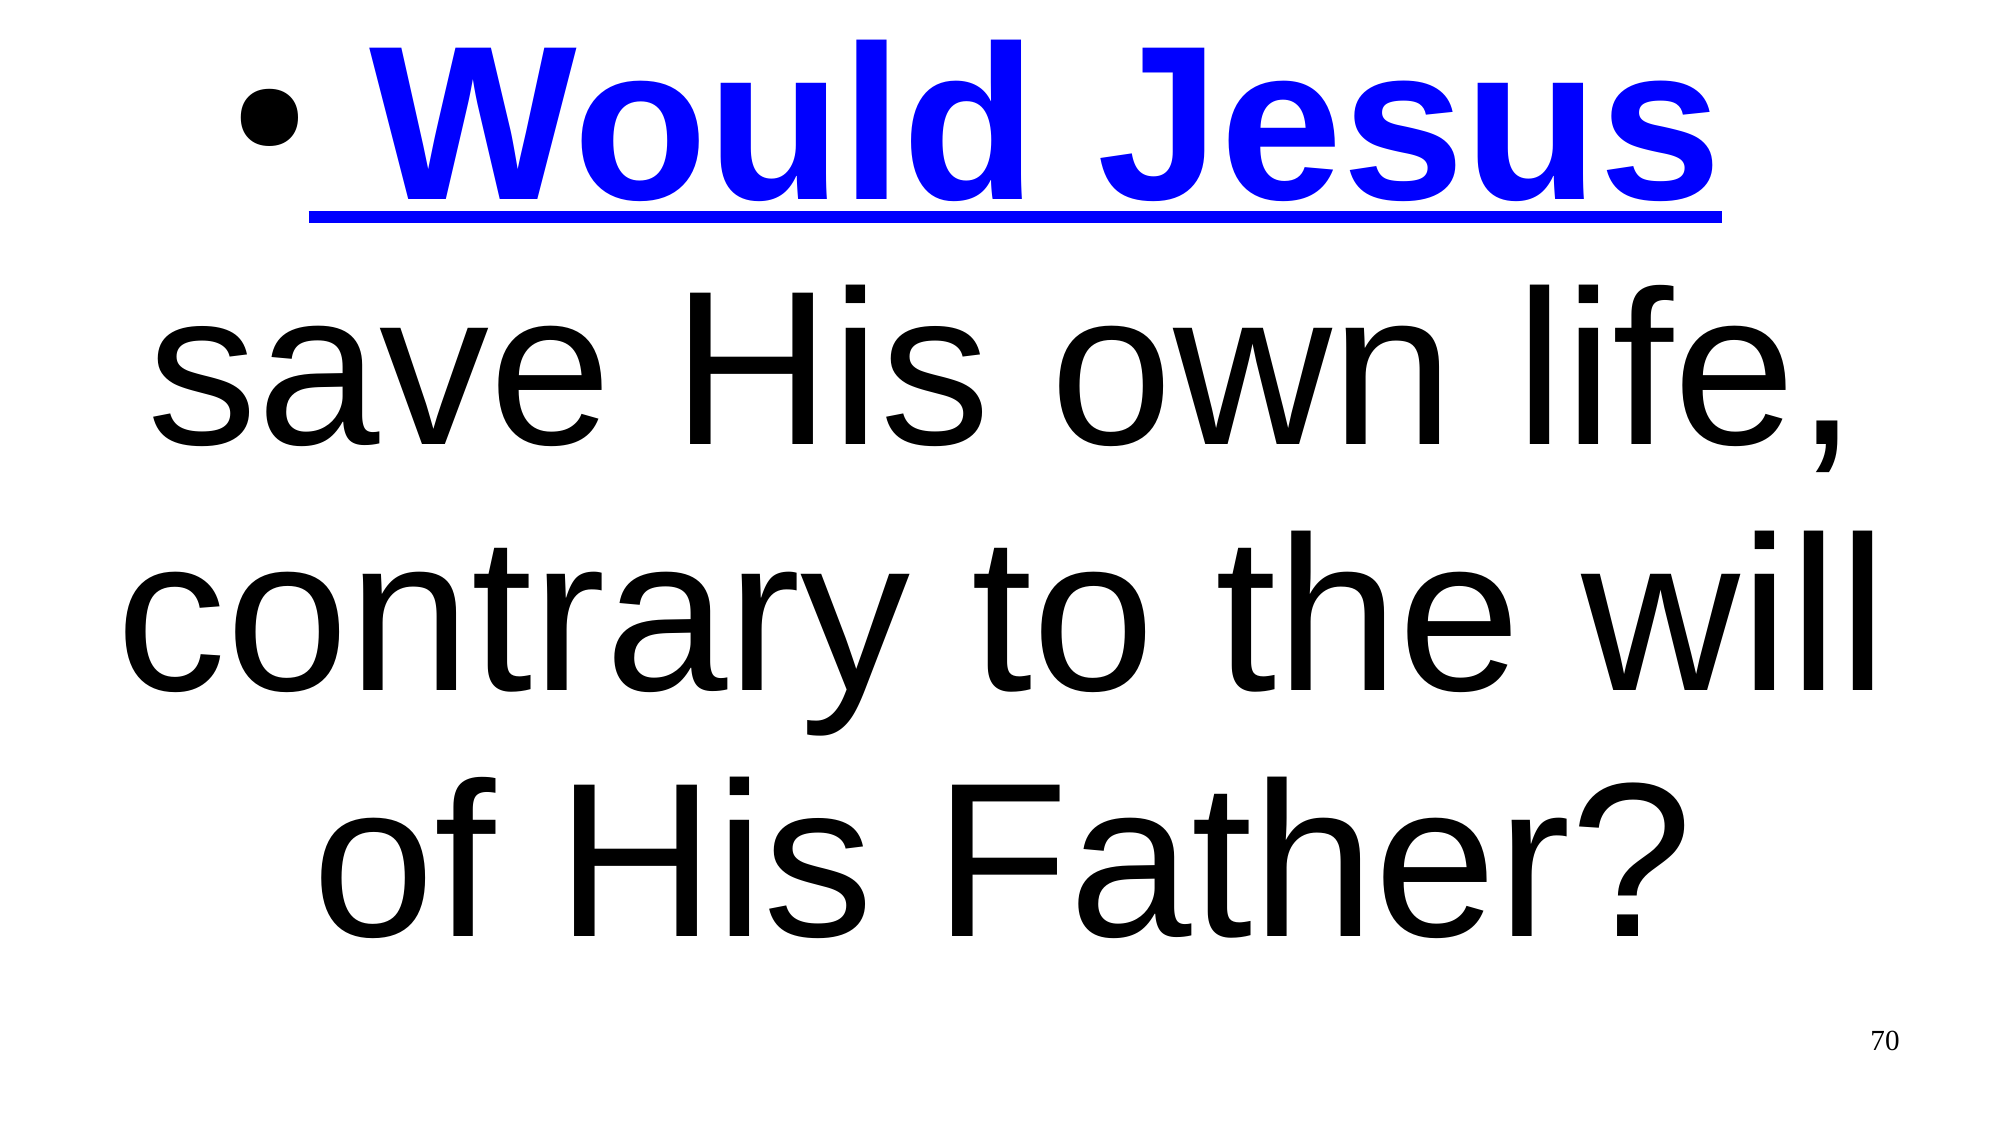

# Would Jesus save His own life, contrary to the will of His Father?
70